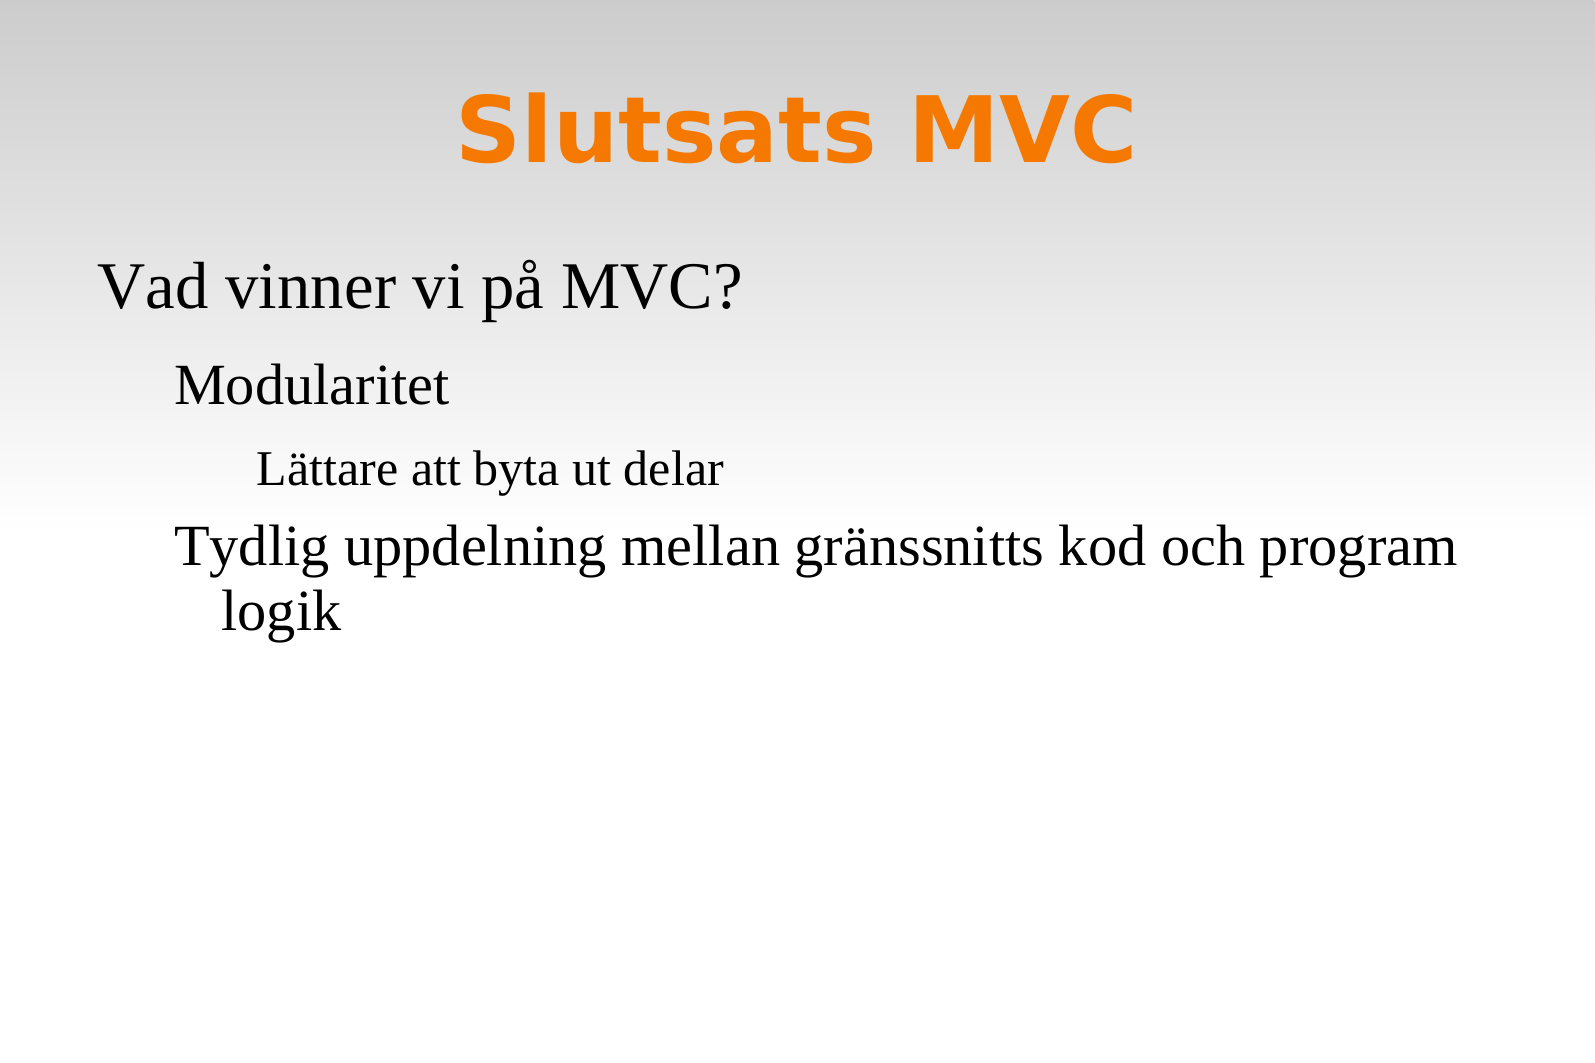

# Slutsats MVC
Vad vinner vi på MVC?
Modularitet
Lättare att byta ut delar
Tydlig uppdelning mellan gränssnitts kod och program logik